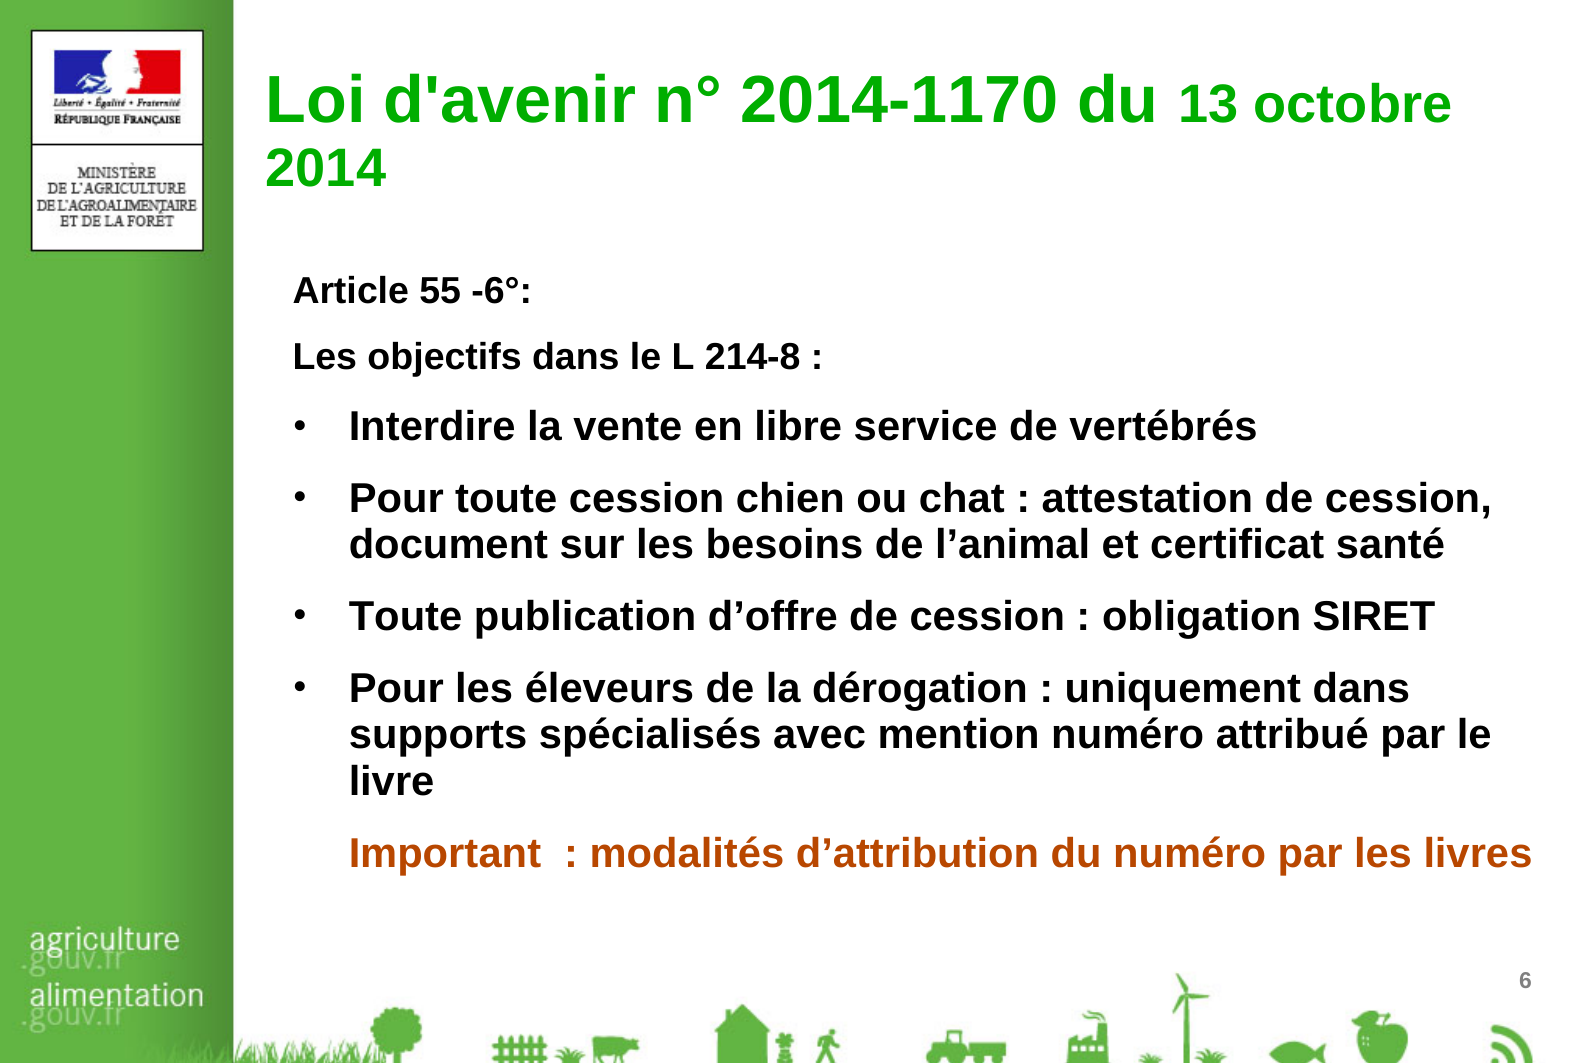

# Loi d'avenir n° 2014-1170 du 13 octobre 2014
Article 55 -6°:
Les objectifs dans le L 214-8 :
Interdire la vente en libre service de vertébrés
Pour toute cession chien ou chat : attestation de cession, document sur les besoins de l’animal et certificat santé
Toute publication d’offre de cession : obligation SIRET
Pour les éleveurs de la dérogation : uniquement dans supports spécialisés avec mention numéro attribué par le livre
Important  : modalités d’attribution du numéro par les livres
6